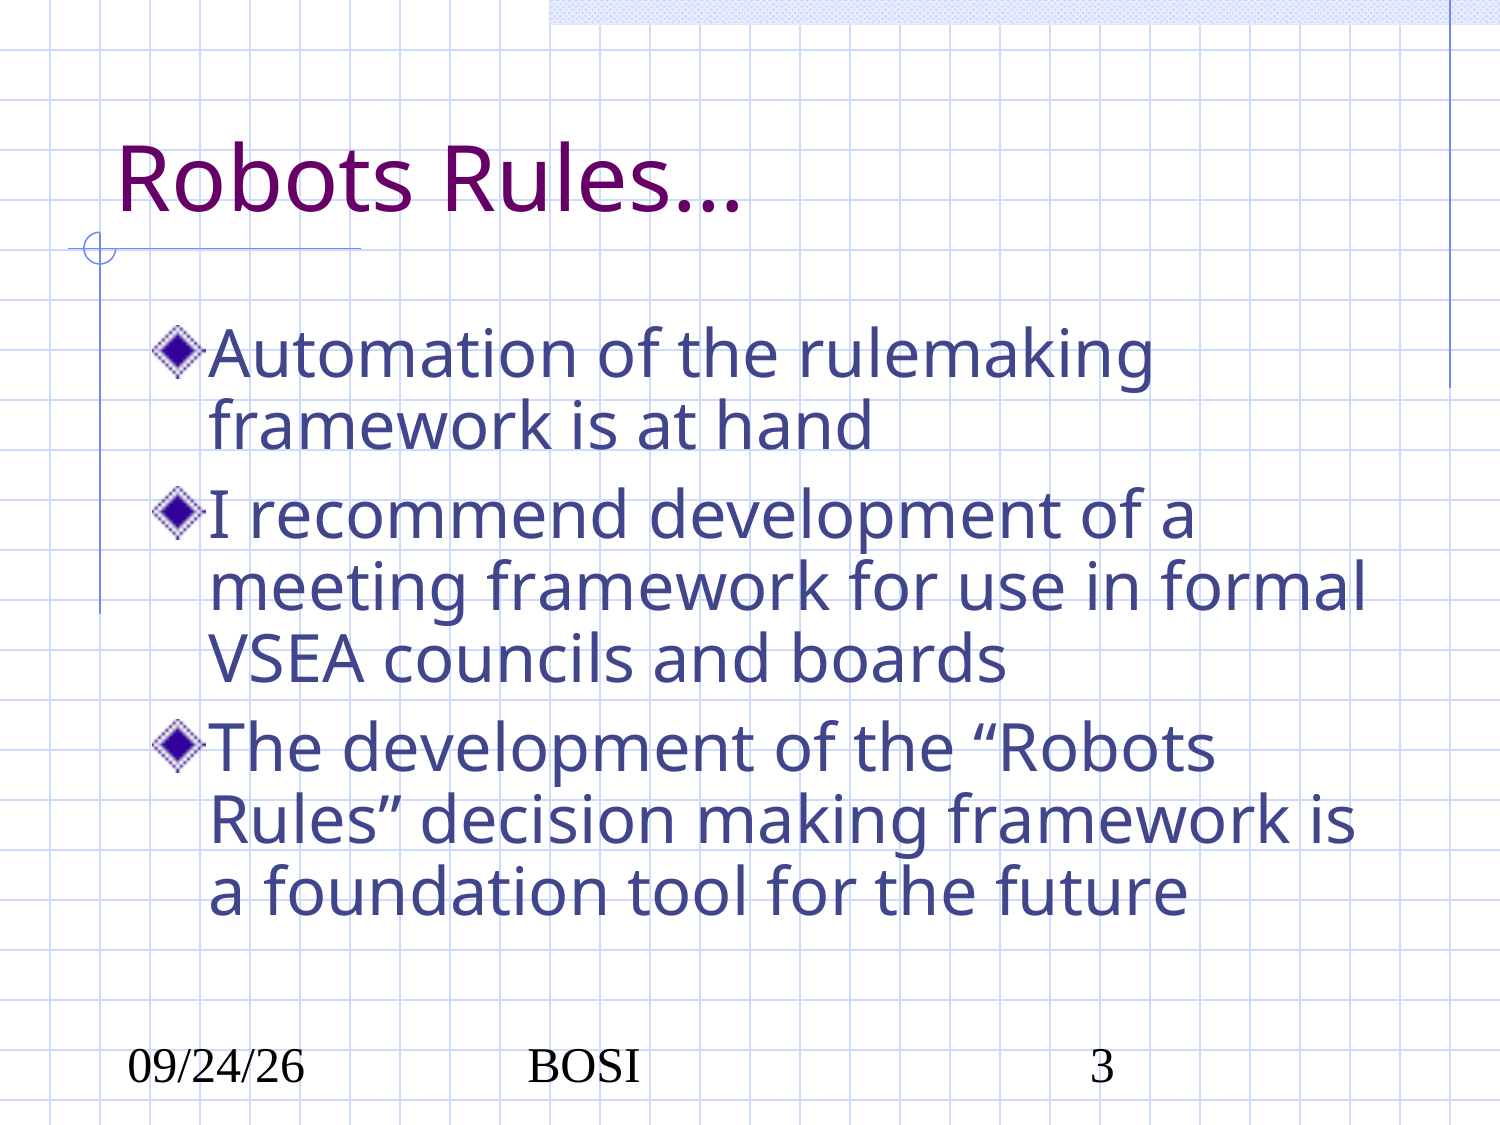

# Robots Rules…
Automation of the rulemaking framework is at hand
I recommend development of a meeting framework for use in formal VSEA councils and boards
The development of the “Robots Rules” decision making framework is a foundation tool for the future
BOSI
3